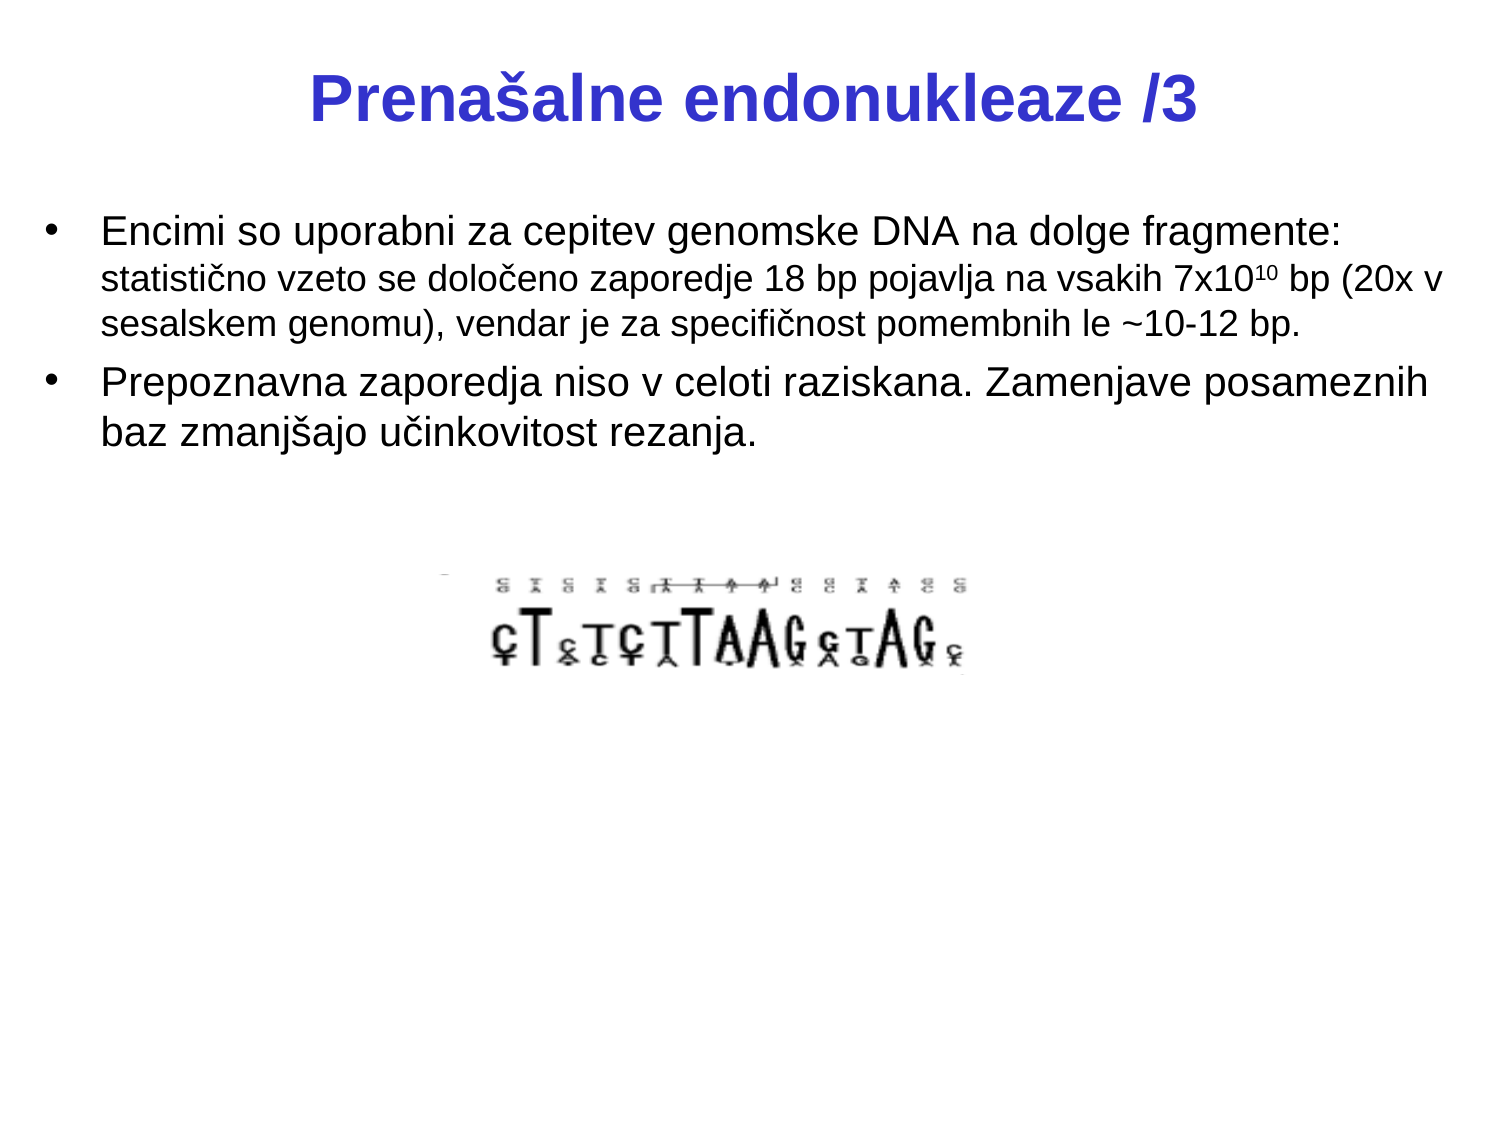

# Prenašalne endonukleaze /3
Encimi so uporabni za cepitev genomske DNA na dolge fragmente: statistično vzeto se določeno zaporedje 18 bp pojavlja na vsakih 7x1010 bp (20x v sesalskem genomu), vendar je za specifičnost pomembnih le ~10-12 bp.
Prepoznavna zaporedja niso v celoti raziskana. Zamenjave posameznih baz zmanjšajo učinkovitost rezanja.